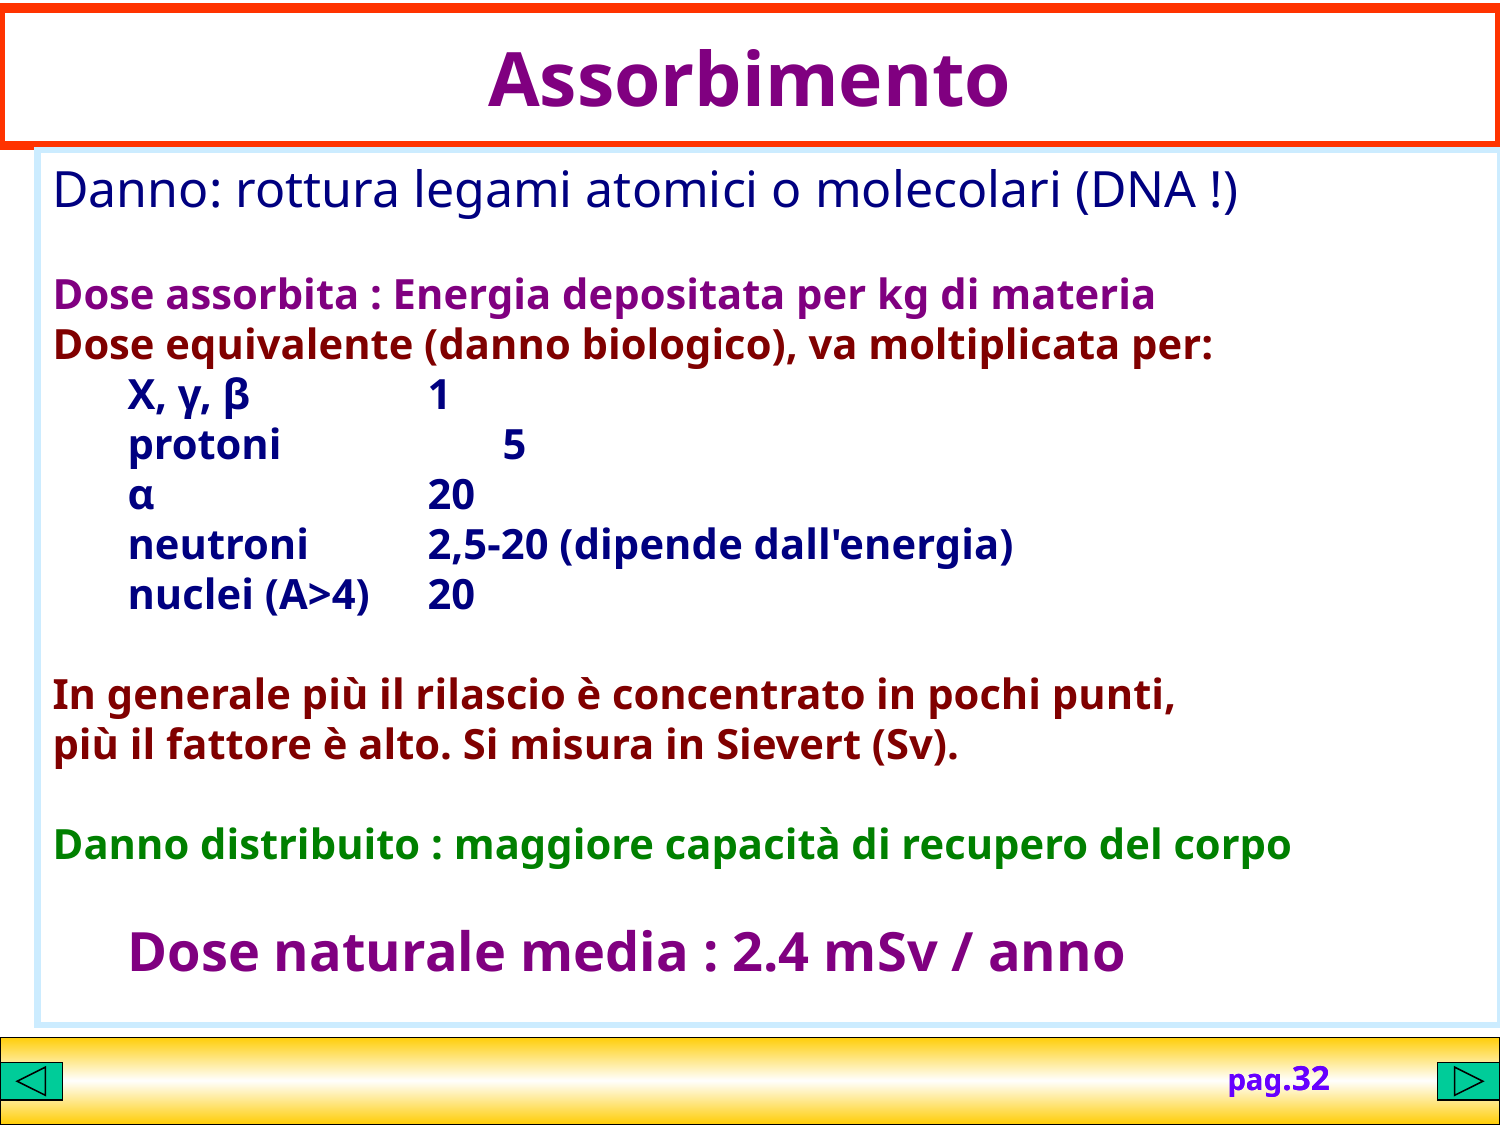

# Assorbimento
Danno: rottura legami atomici o molecolari (DNA !)
Dose assorbita : Energia depositata per kg di materia
Dose equivalente (danno biologico), va moltiplicata per:
	X, γ, β			1
	protoni			5
	α				20
	neutroni		2,5-20 (dipende dall'energia)
	nuclei (A>4)	20
In generale più il rilascio è concentrato in pochi punti,
più il fattore è alto. Si misura in Sievert (Sv).
Danno distribuito : maggiore capacità di recupero del corpo
	Dose naturale media : 2.4 mSv / anno
pag.
32